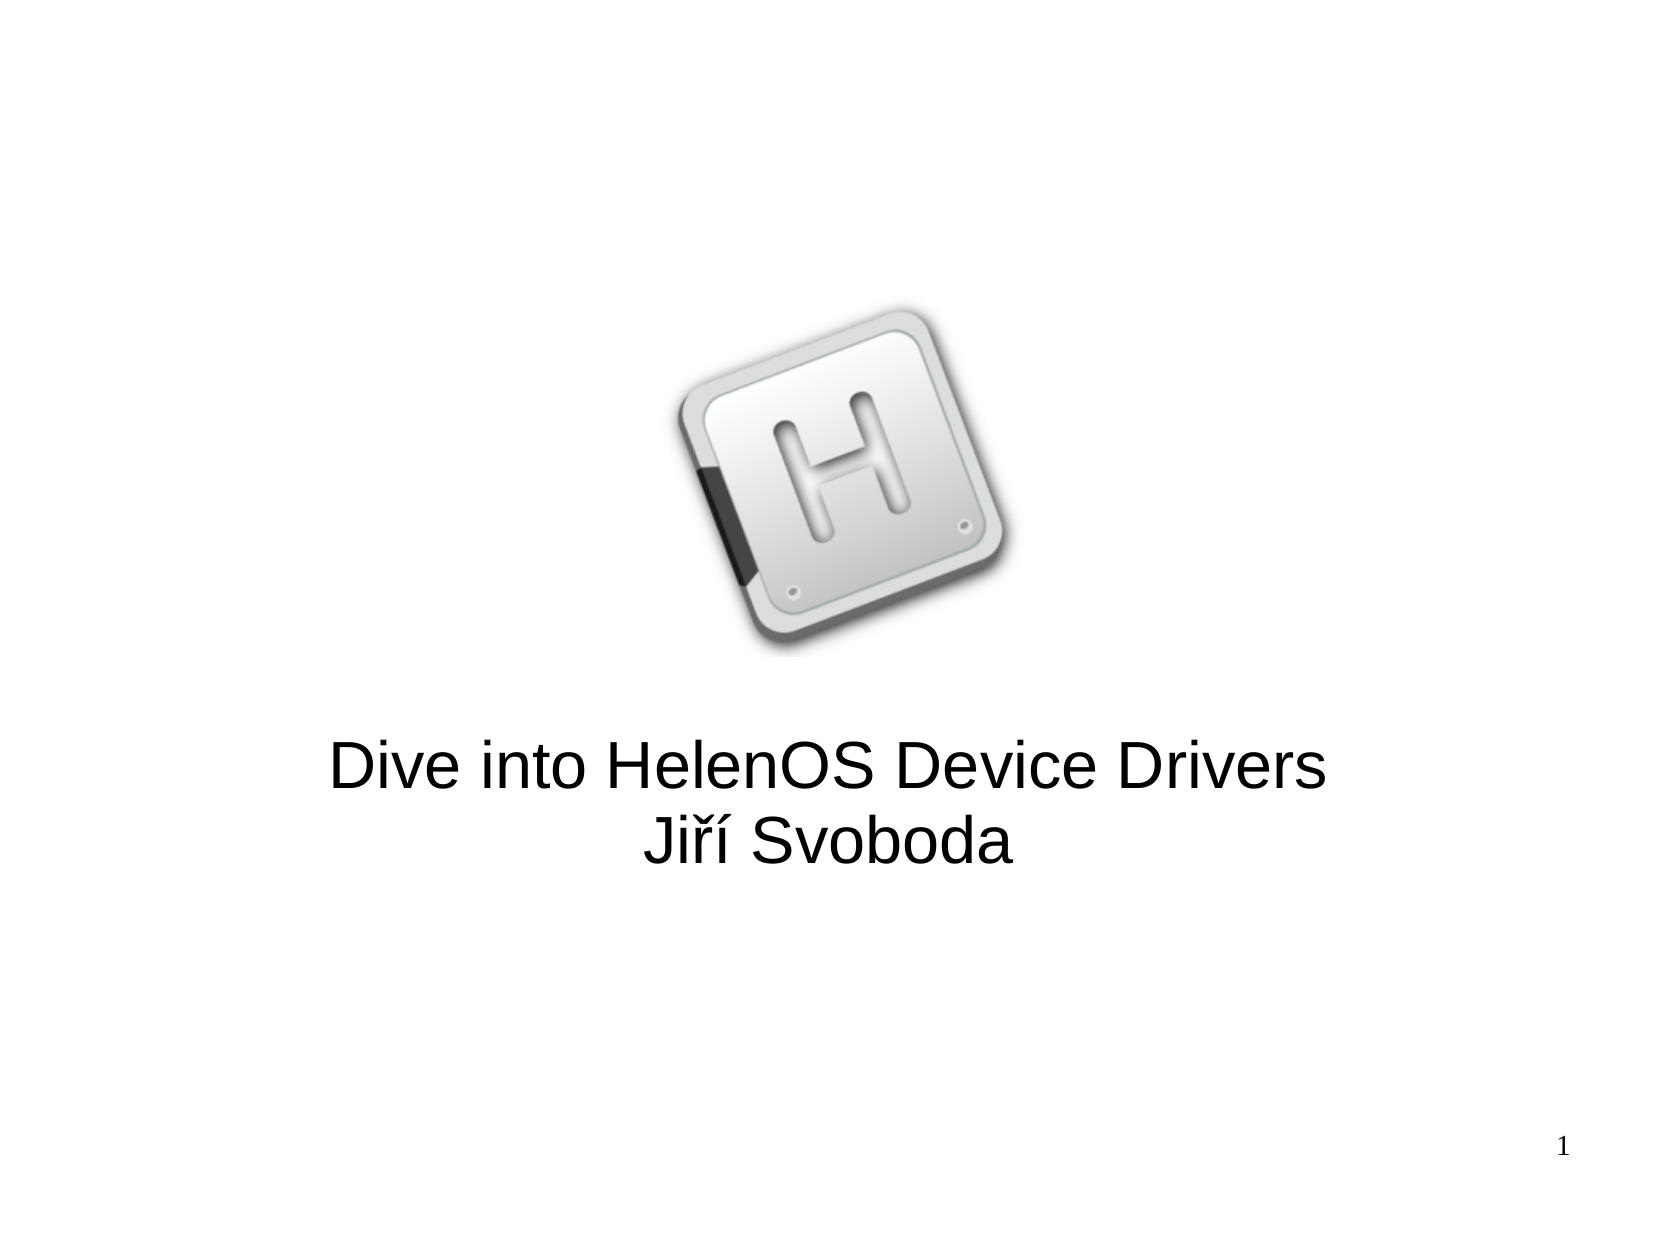

# Dive into HelenOS Device Drivers
Jiří Svoboda
1